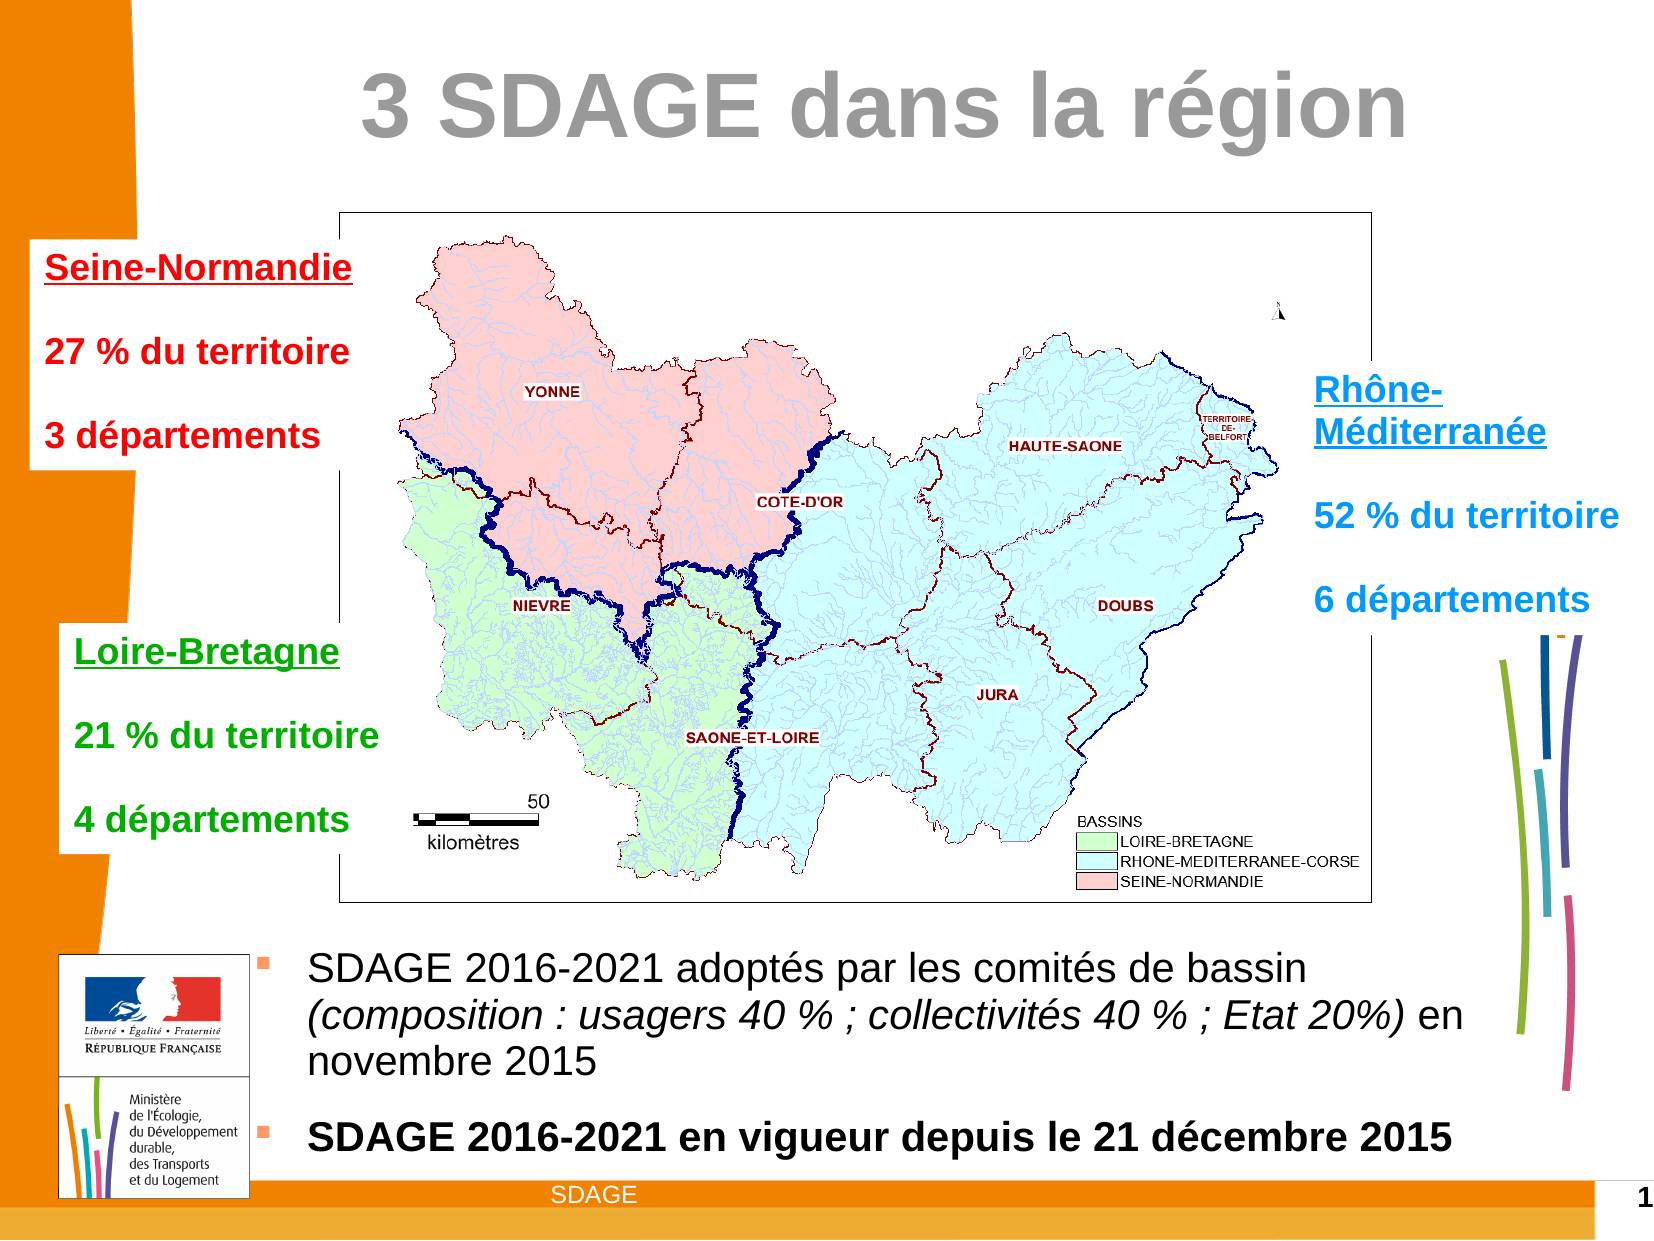

# 3 SDAGE dans la région
Seine-Normandie
27 % du territoire
3 départements
Rhône-Méditerranée
52 % du territoire
6 départements
Loire-Bretagne
21 % du territoire
4 départements
SDAGE 2016-2021 adoptés par les comités de bassin (composition : usagers 40 % ; collectivités 40 % ; Etat 20%) en novembre 2015
SDAGE 2016-2021 en vigueur depuis le 21 décembre 2015
avril 2019
SDAGE
1